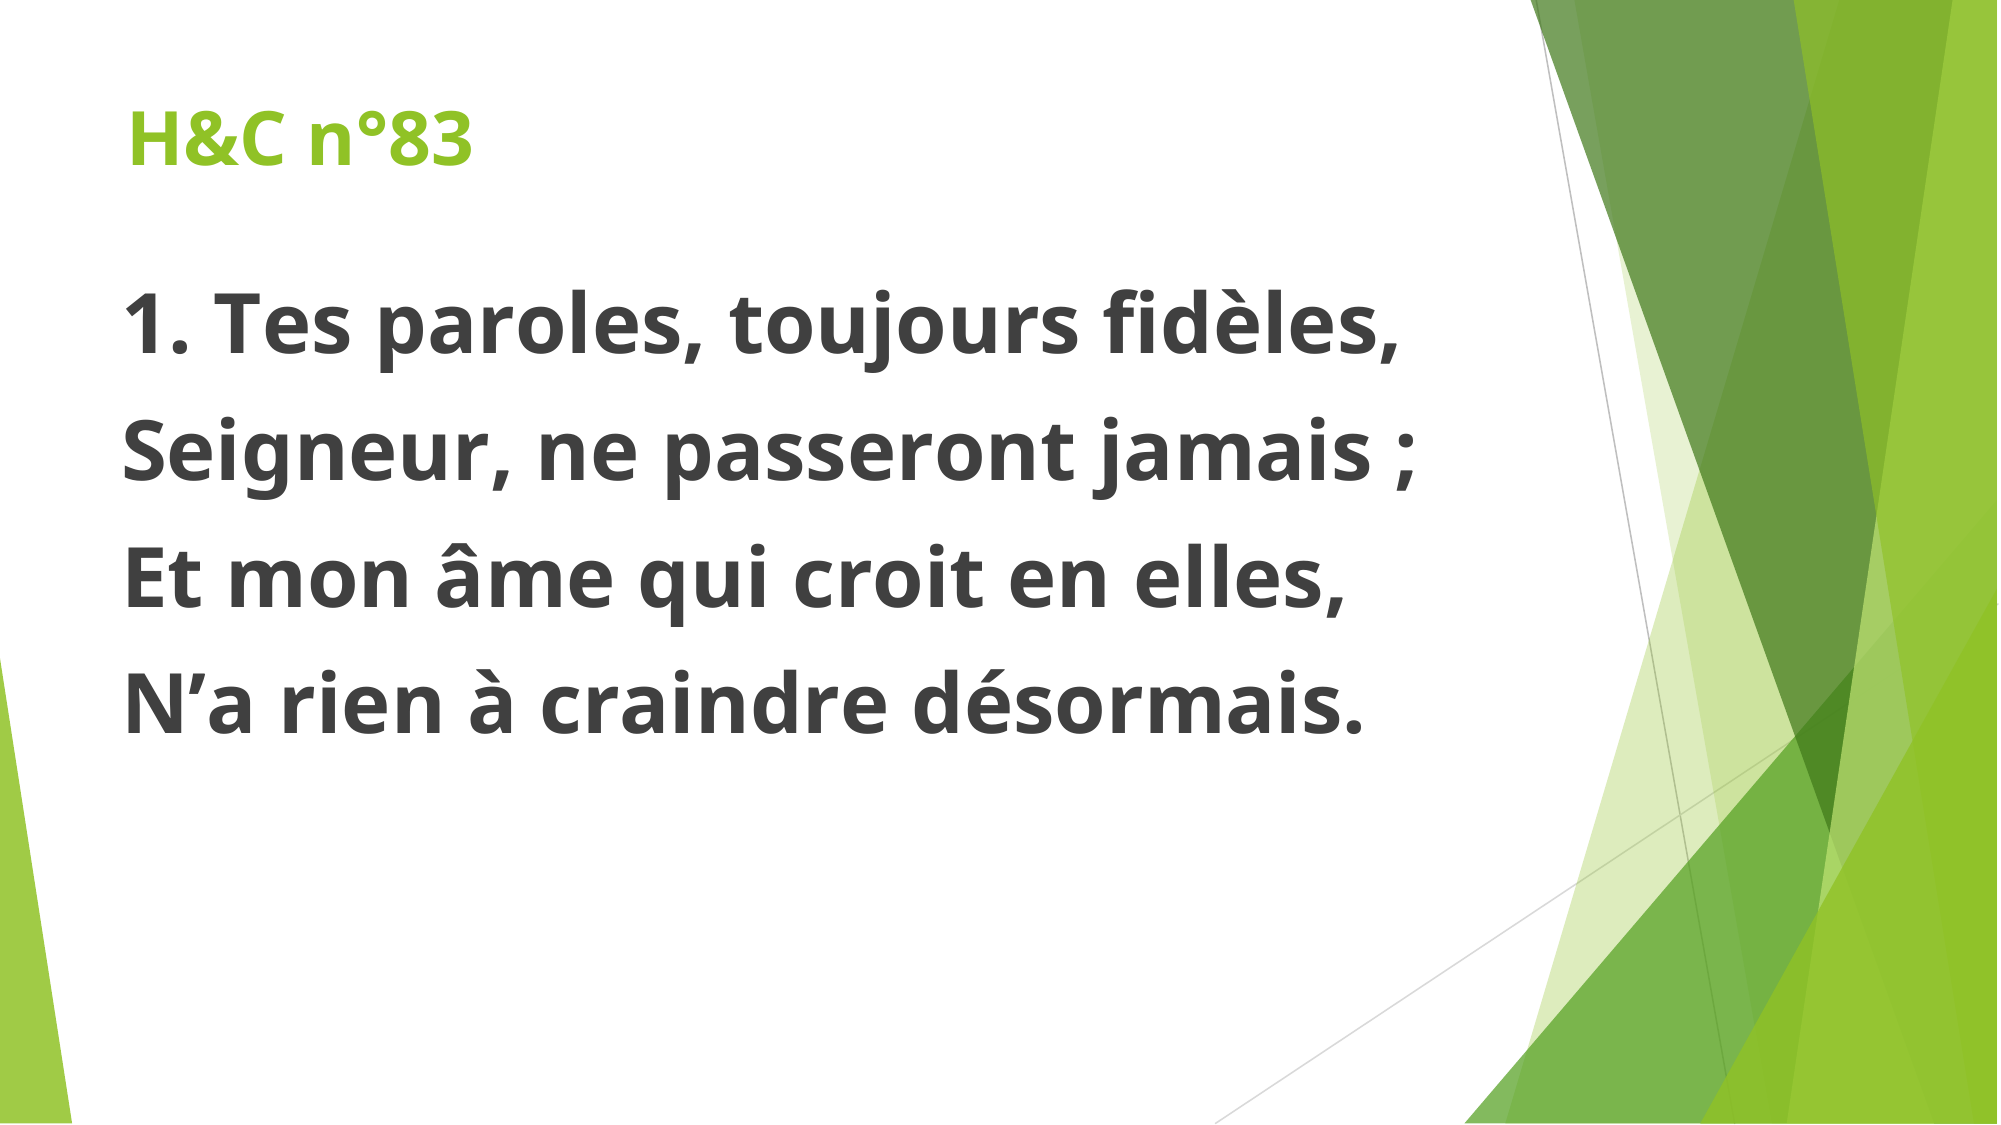

H&C n°83
1. Tes paroles, toujours fidèles,
Seigneur, ne passeront jamais ;
Et mon âme qui croit en elles,
N’a rien à craindre désormais.